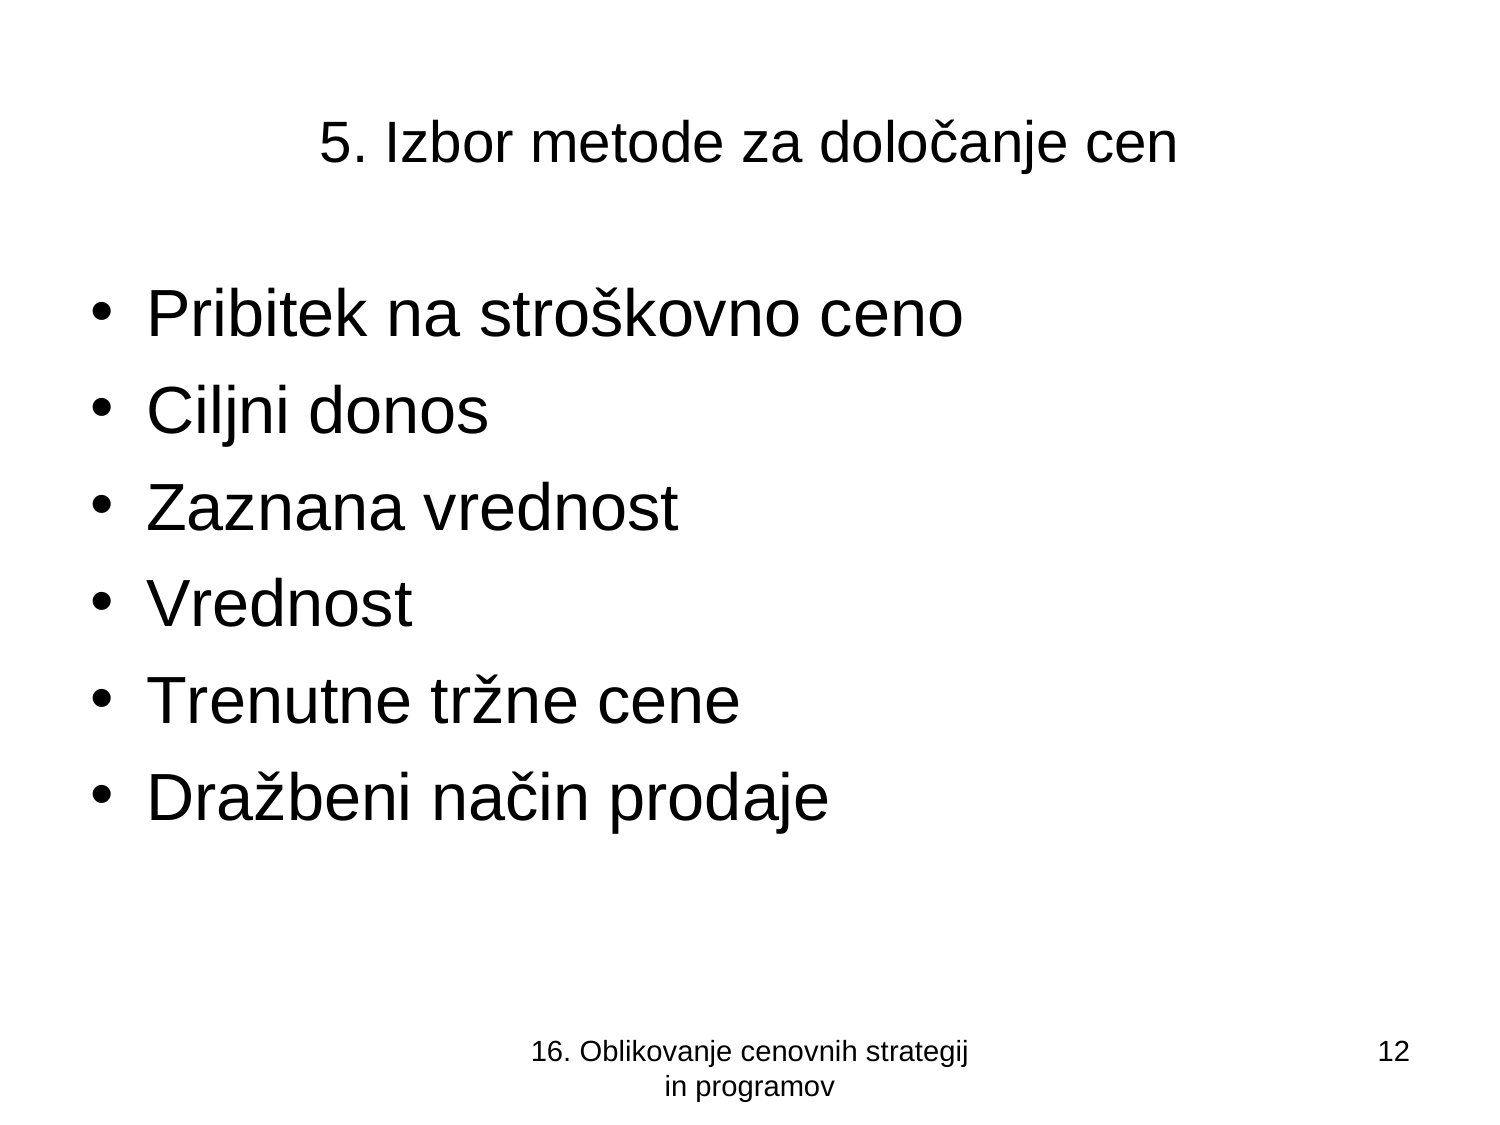

# 5. Izbor metode za določanje cen
Pribitek na stroškovno ceno
Ciljni donos
Zaznana vrednost
Vrednost
Trenutne tržne cene
Dražbeni način prodaje
16. Oblikovanje cenovnih strategij in programov